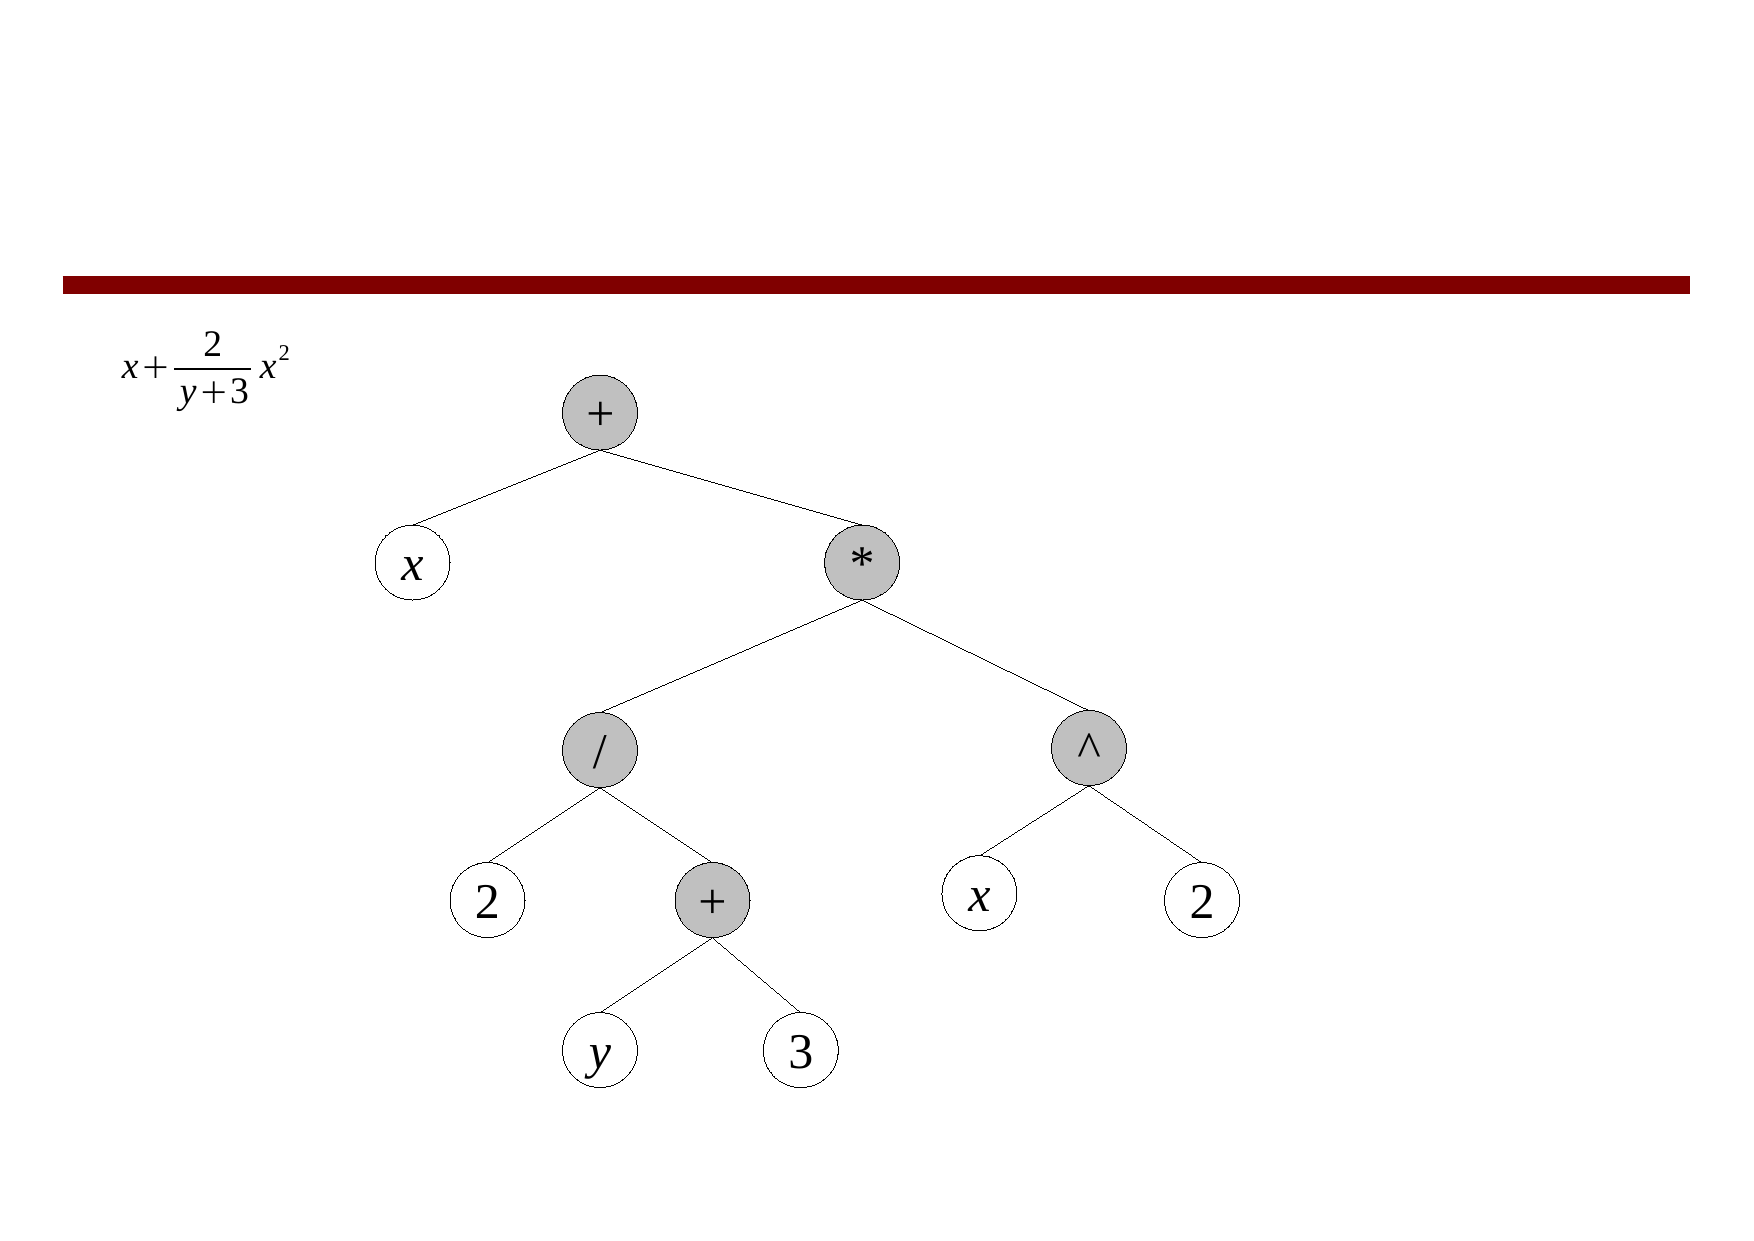

+
x
*
^
/
x
2
+
2
y
3